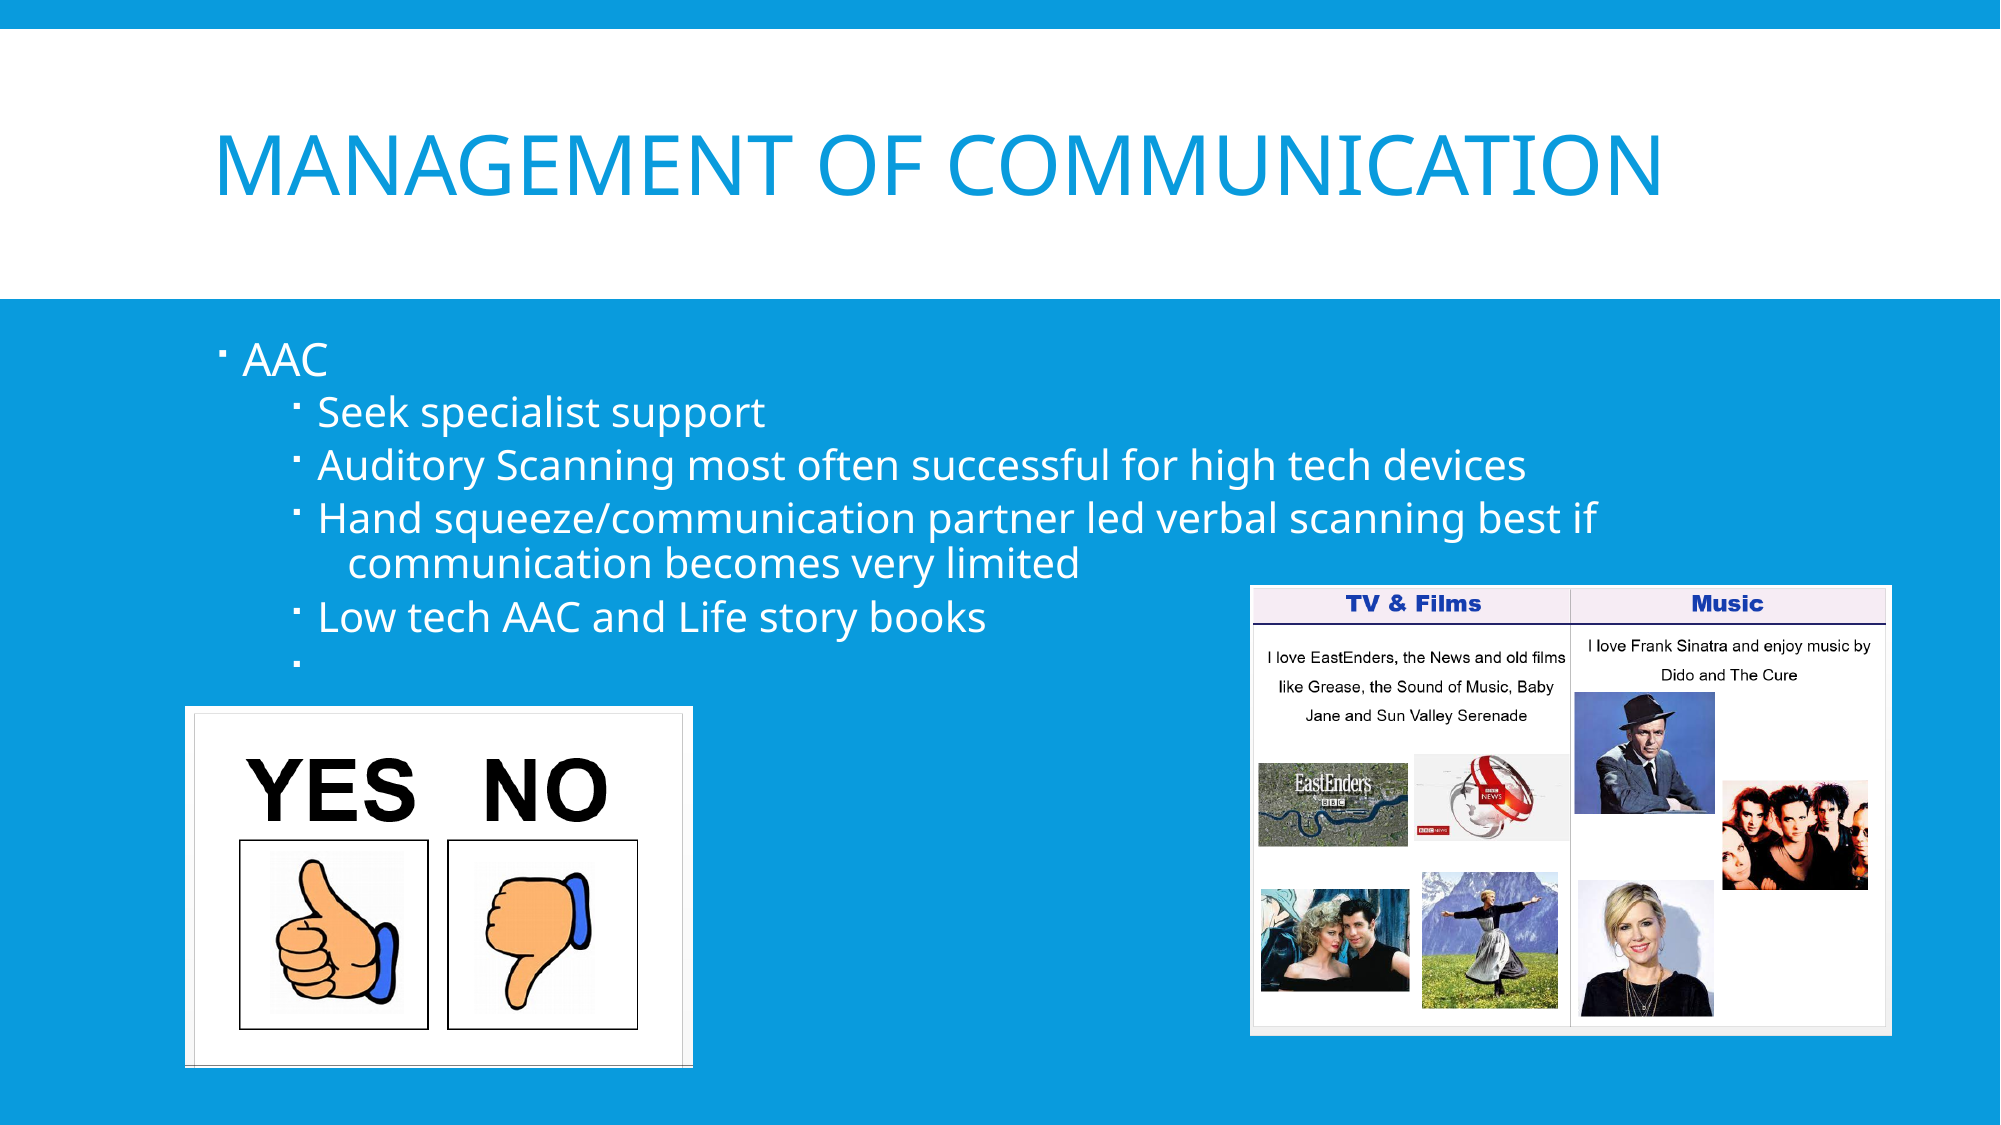

# MANAGEMENT OF COMMUNICATION
AAC
Seek specialist support
Auditory Scanning most often successful for high tech devices
Hand squeeze/communication partner led verbal scanning best if communication becomes very limited
Low tech AAC and Life story books